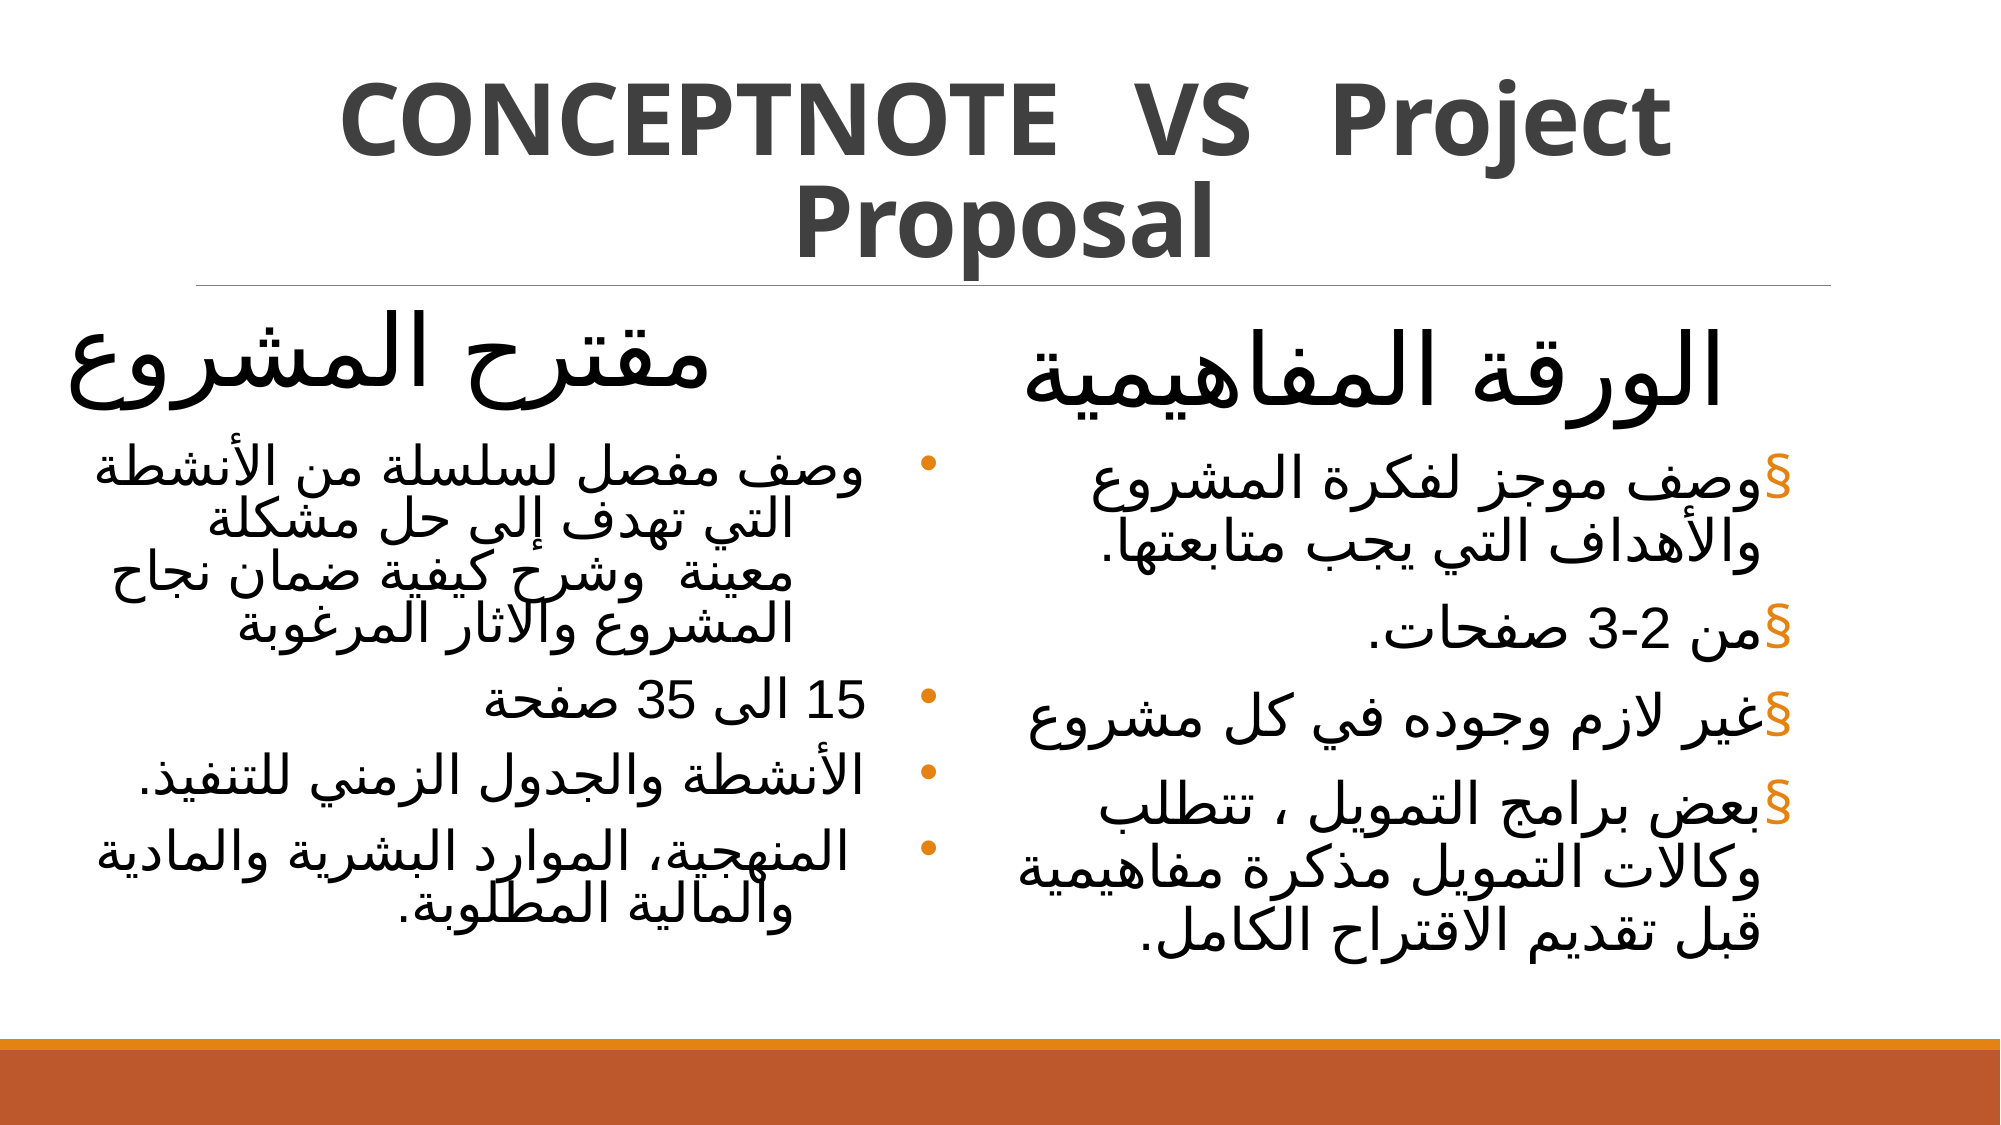

# CONCEPTNOTE VS Project Proposal
مقترح المشروع
الورقة المفاهيمية
وصف مفصل لسلسلة من الأنشطة التي تهدف إلى حل مشكلة معينة وشرح كيفية ضمان نجاح المشروع والاثار المرغوبة
15 الى 35 صفحة
الأنشطة والجدول الزمني للتنفيذ.
 المنهجية، الموارد البشرية والمادية والمالية المطلوبة.
وصف موجز لفكرة المشروع والأهداف التي يجب متابعتها.
من 2-3 صفحات.
غير لازم وجوده في كل مشروع
بعض برامج التمويل ، تتطلب وكالات التمويل مذكرة مفاهيمية قبل تقديم الاقتراح الكامل.